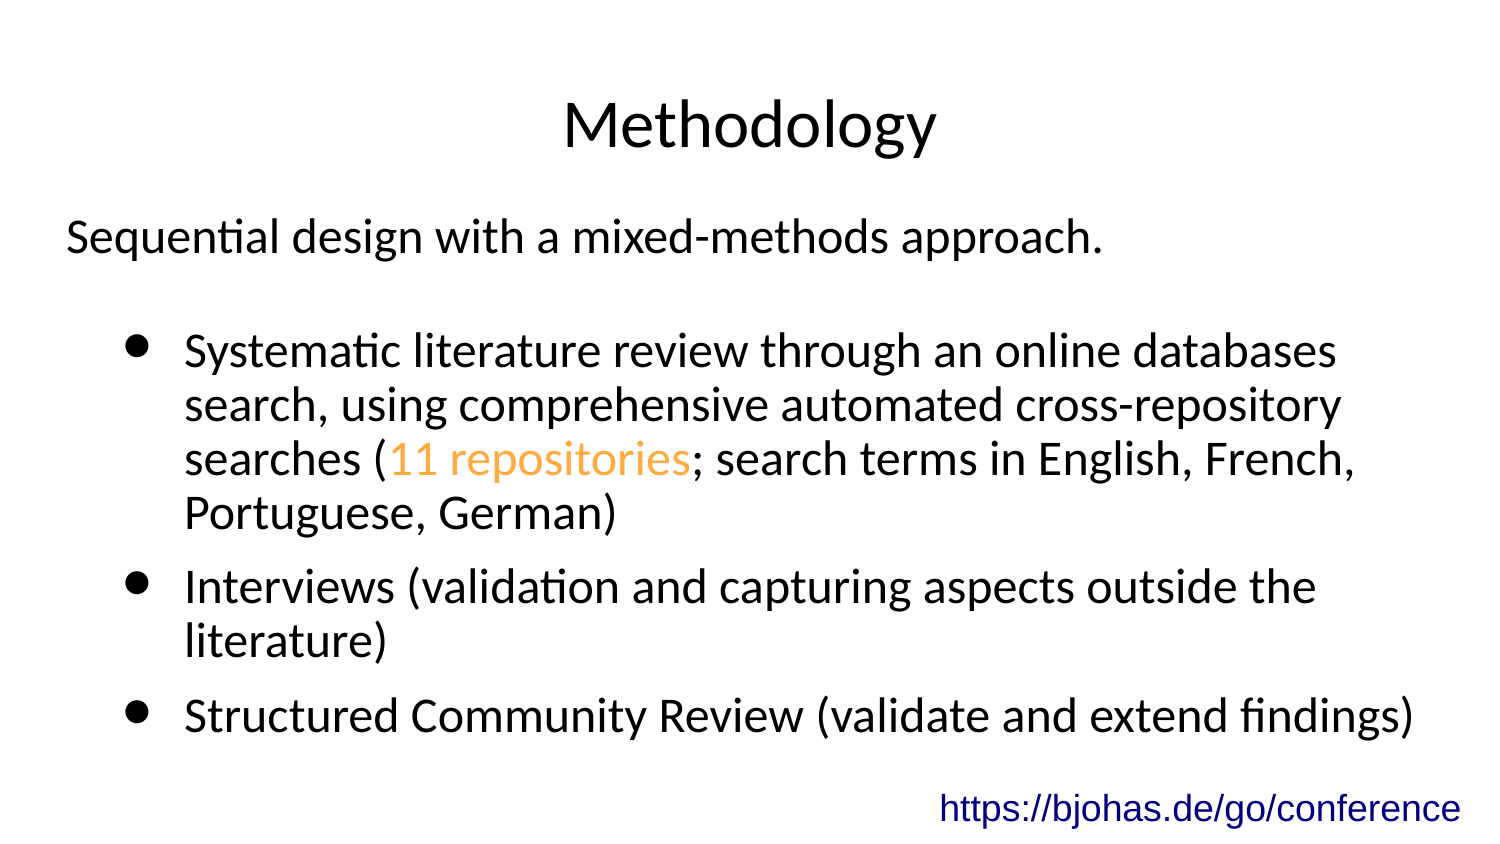

Methodology
# Sequential design with a mixed-methods approach.
Systematic literature review through an online databases search, using comprehensive automated cross-repository searches (11 repositories; search terms in English, French, Portuguese, German)
Interviews (validation and capturing aspects outside the literature)
Structured Community Review (validate and extend findings)